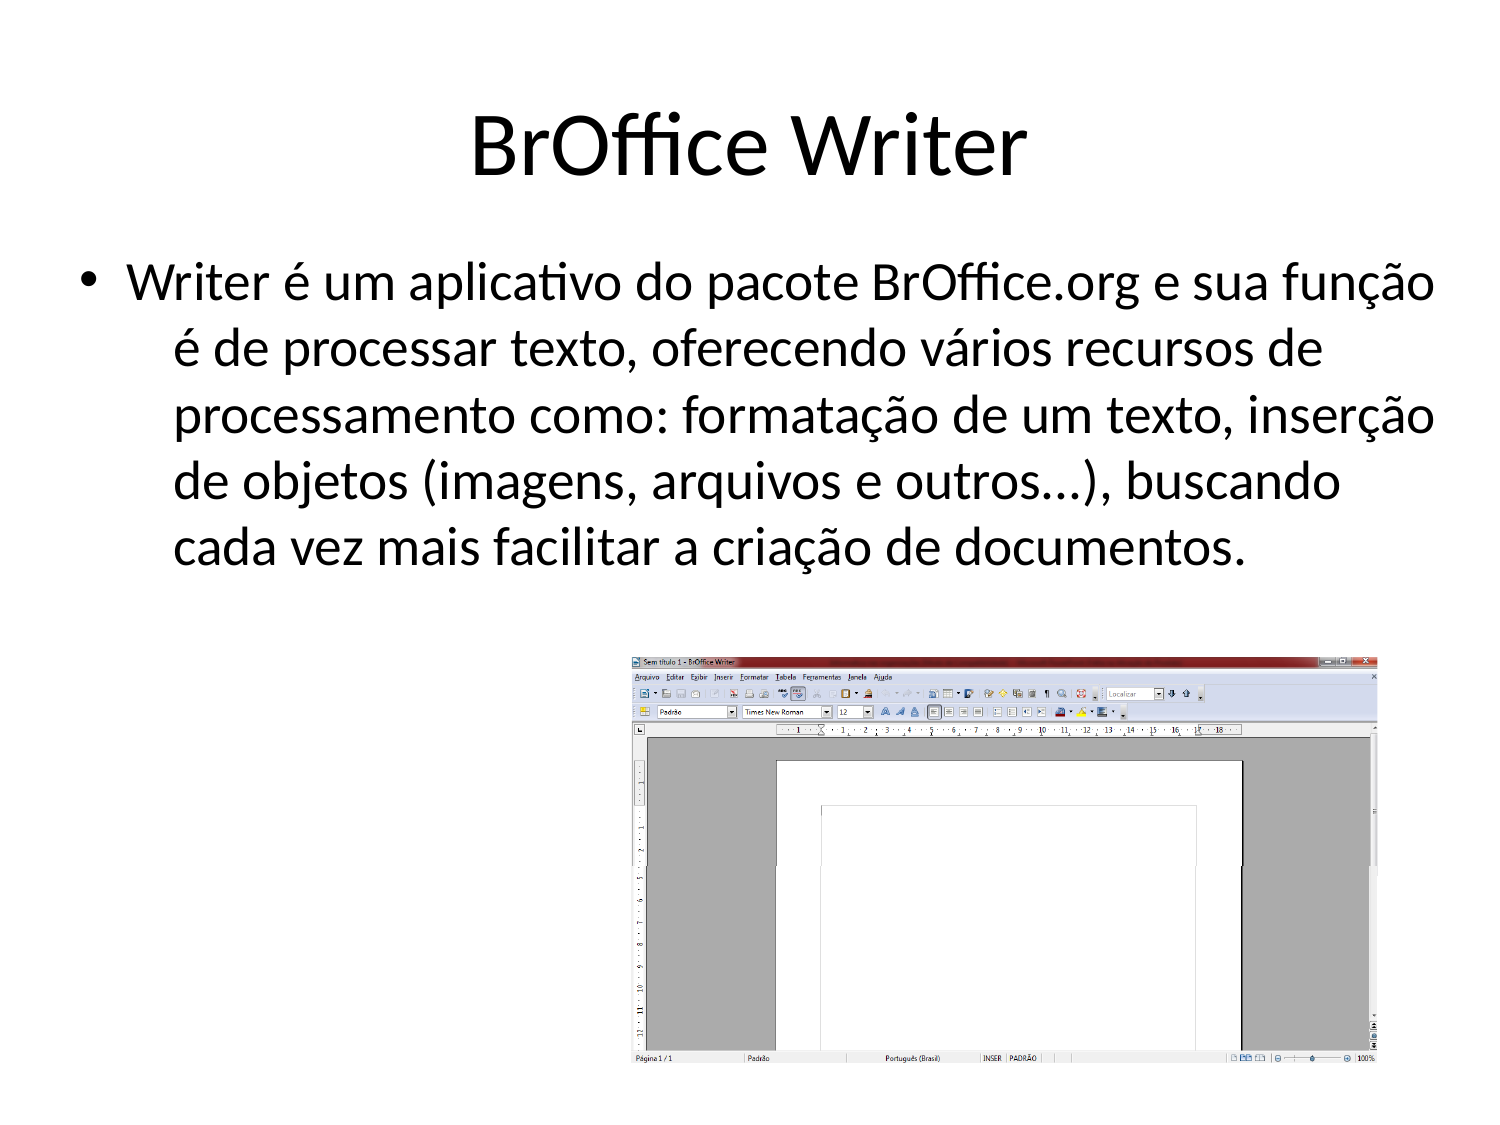

# BrOffice Writer
Writer é um aplicativo do pacote BrOffice.org e sua função é de processar texto, oferecendo vários recursos de processamento como: formatação de um texto, inserção de objetos (imagens, arquivos e outros...), buscando cada vez mais facilitar a criação de documentos.